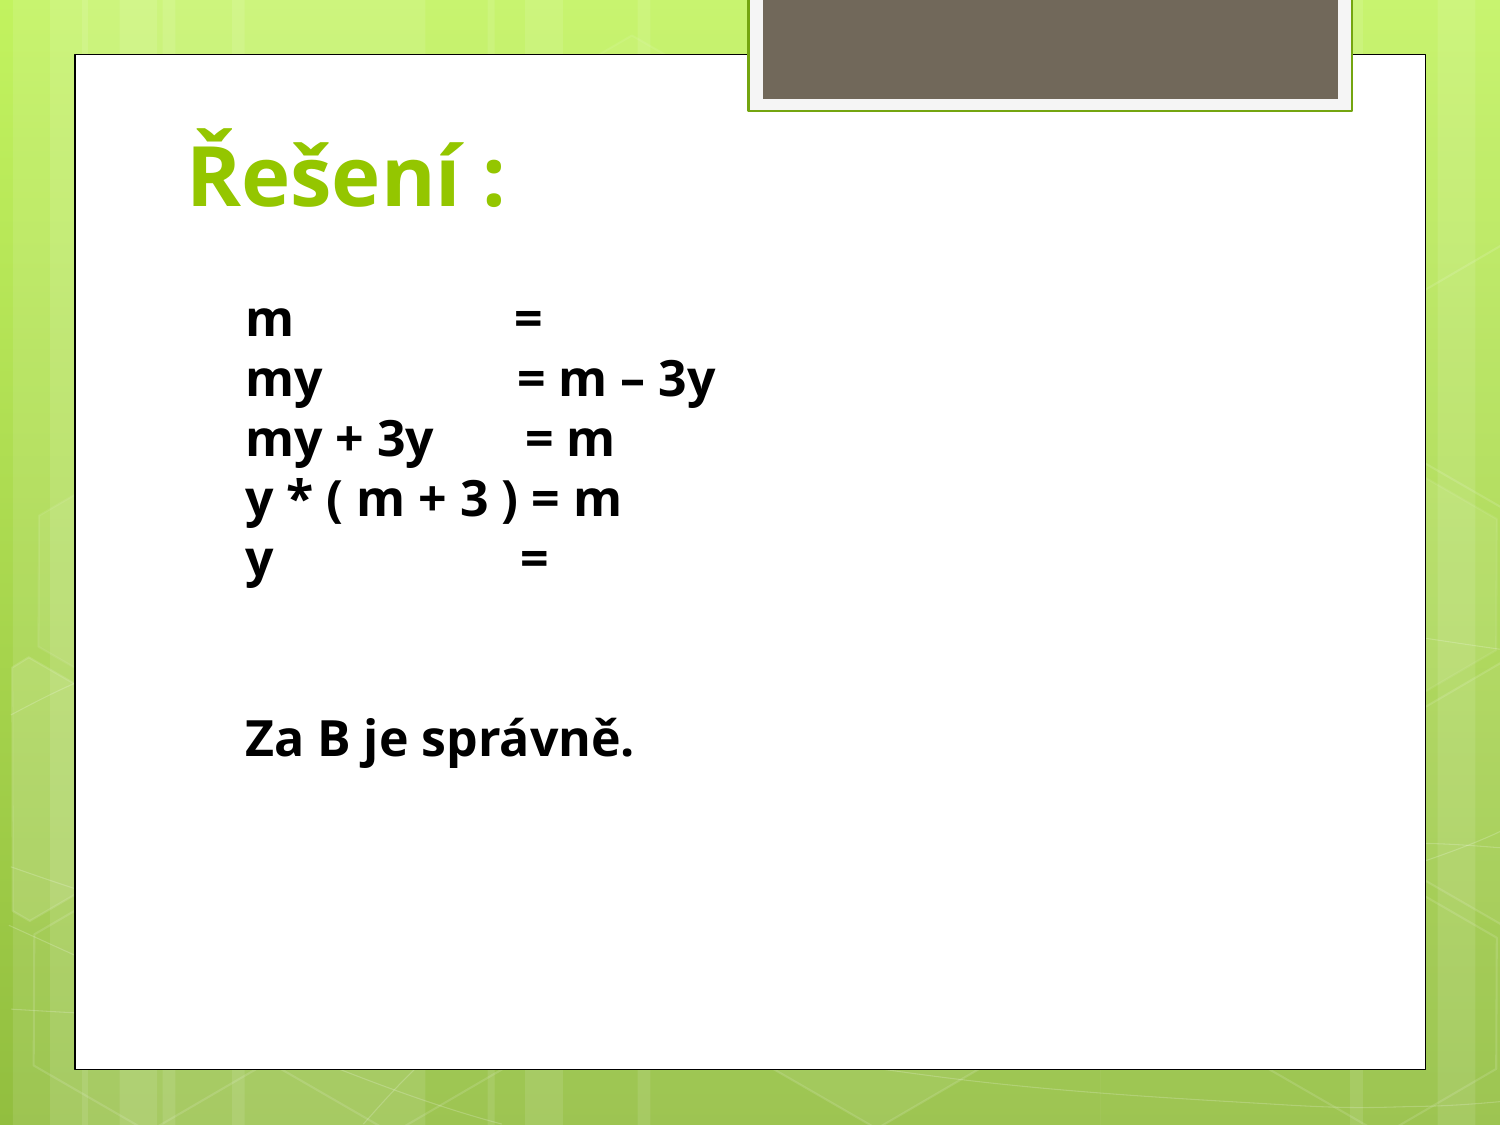

# Řešení :
m =
my = m – 3y
my + 3y = m
y * ( m + 3 ) = m
y =
Za B je správně.